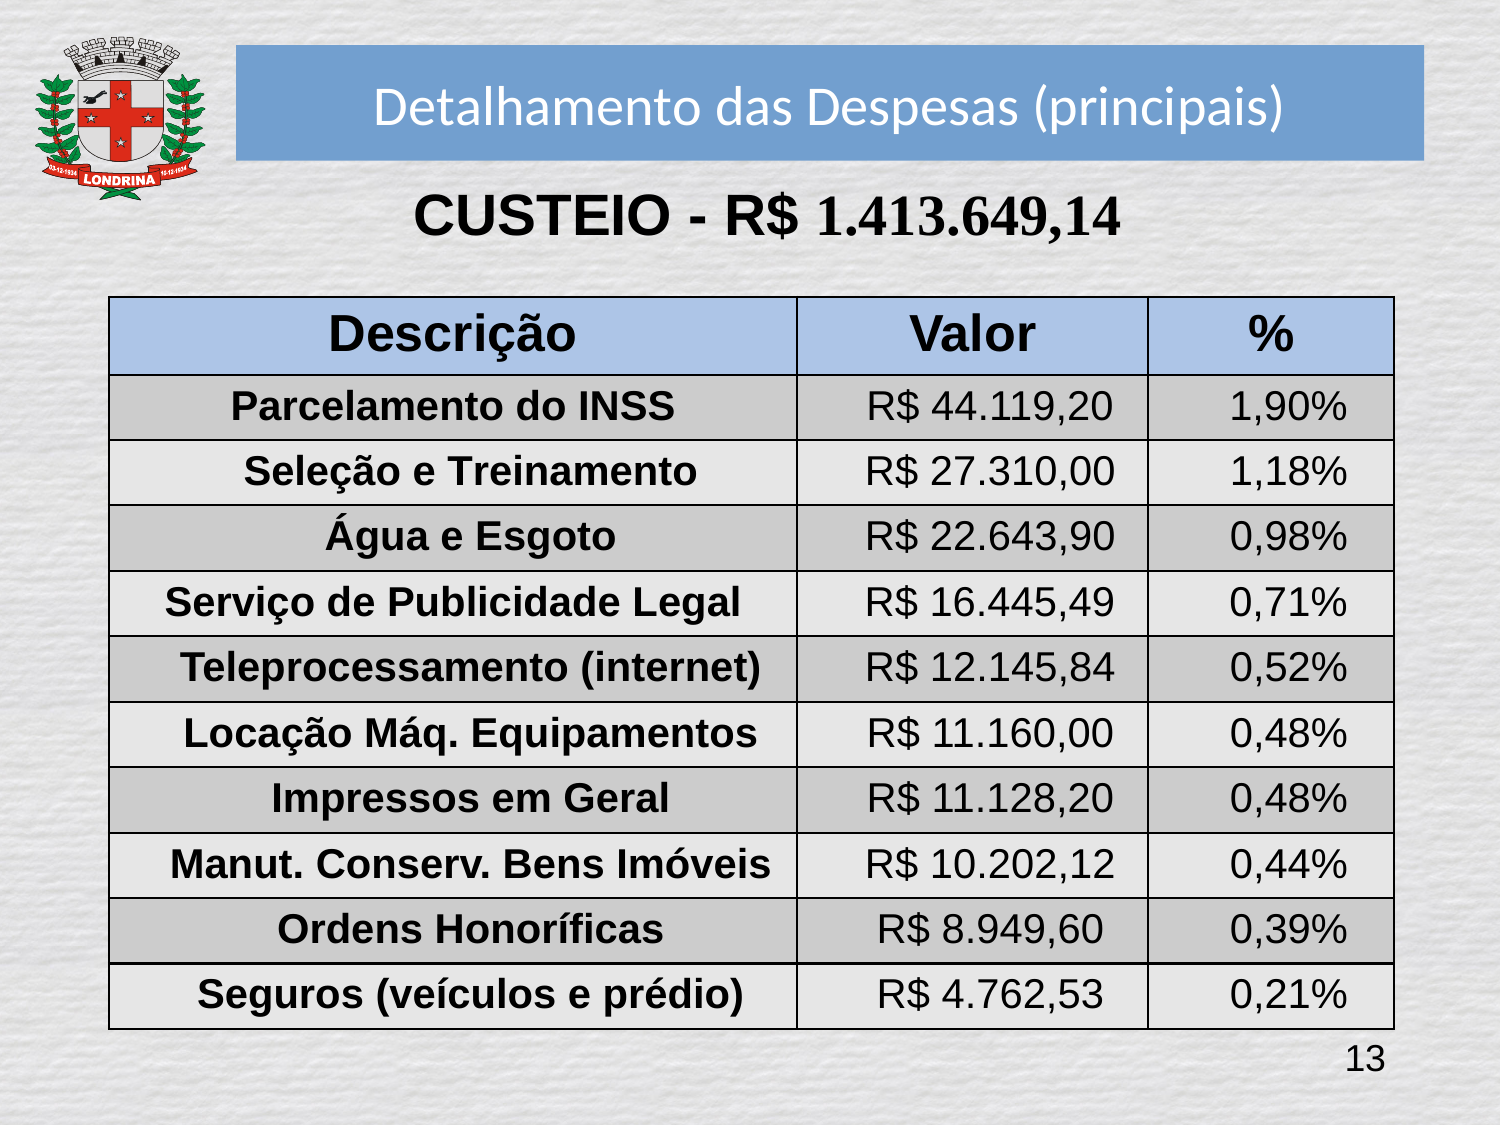

Detalhamento das Despesas (principais)
CUSTEIO - R$ 1.413.649,14
| Descrição | Valor | % |
| --- | --- | --- |
| Parcelamento do INSS | R$ 44.119,20 | 1,90% |
| Seleção e Treinamento | R$ 27.310,00 | 1,18% |
| Água e Esgoto | R$ 22.643,90 | 0,98% |
| Serviço de Publicidade Legal | R$ 16.445,49 | 0,71% |
| Teleprocessamento (internet) | R$ 12.145,84 | 0,52% |
| Locação Máq. Equipamentos | R$ 11.160,00 | 0,48% |
| Impressos em Geral | R$ 11.128,20 | 0,48% |
| Manut. Conserv. Bens Imóveis | R$ 10.202,12 | 0,44% |
| Ordens Honoríficas | R$ 8.949,60 | 0,39% |
| Seguros (veículos e prédio) | R$ 4.762,53 | 0,21% |